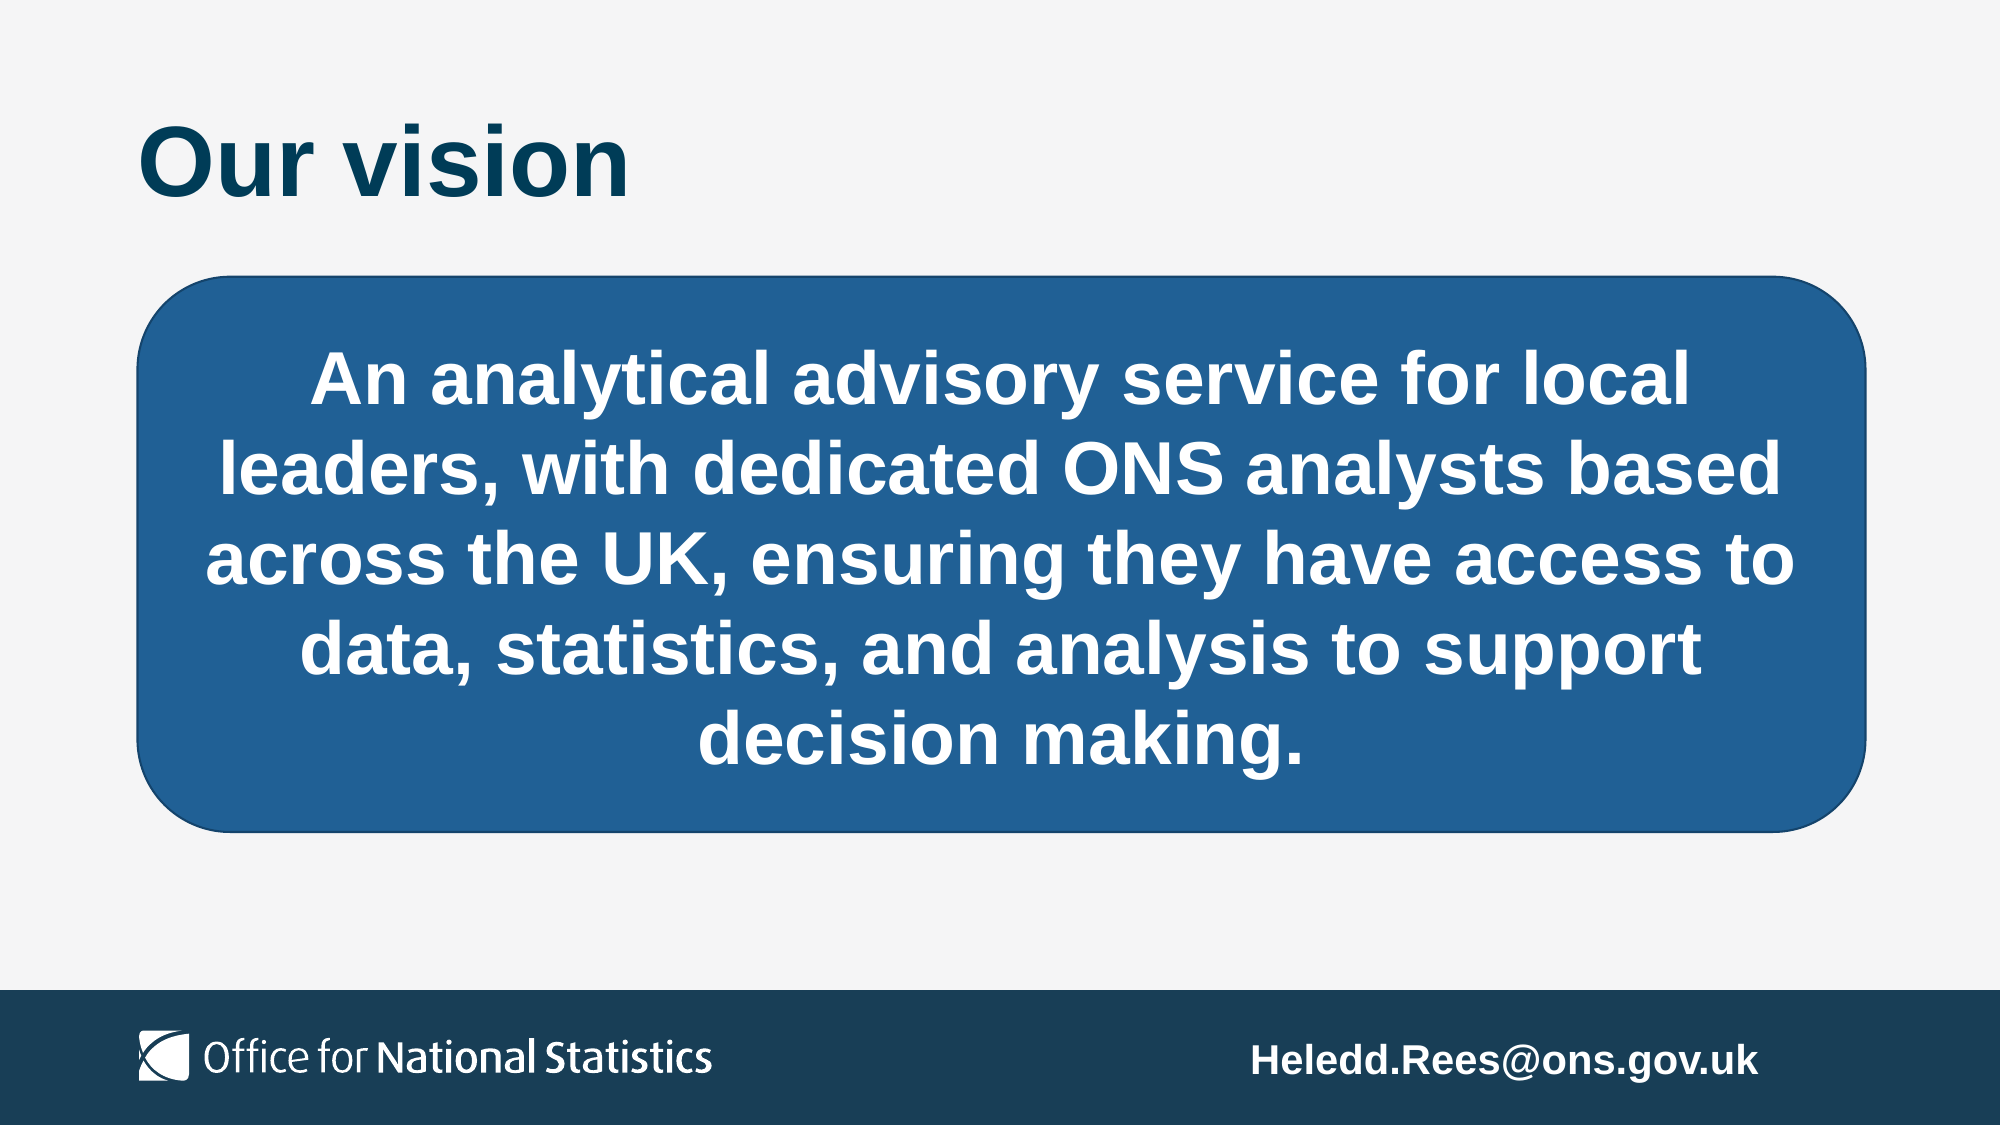

# Our vision
An analytical advisory service for local leaders, with dedicated ONS analysts based across the UK, ensuring they have access to data, statistics, and analysis to support decision making.
Heledd.Rees@ons.gov.uk